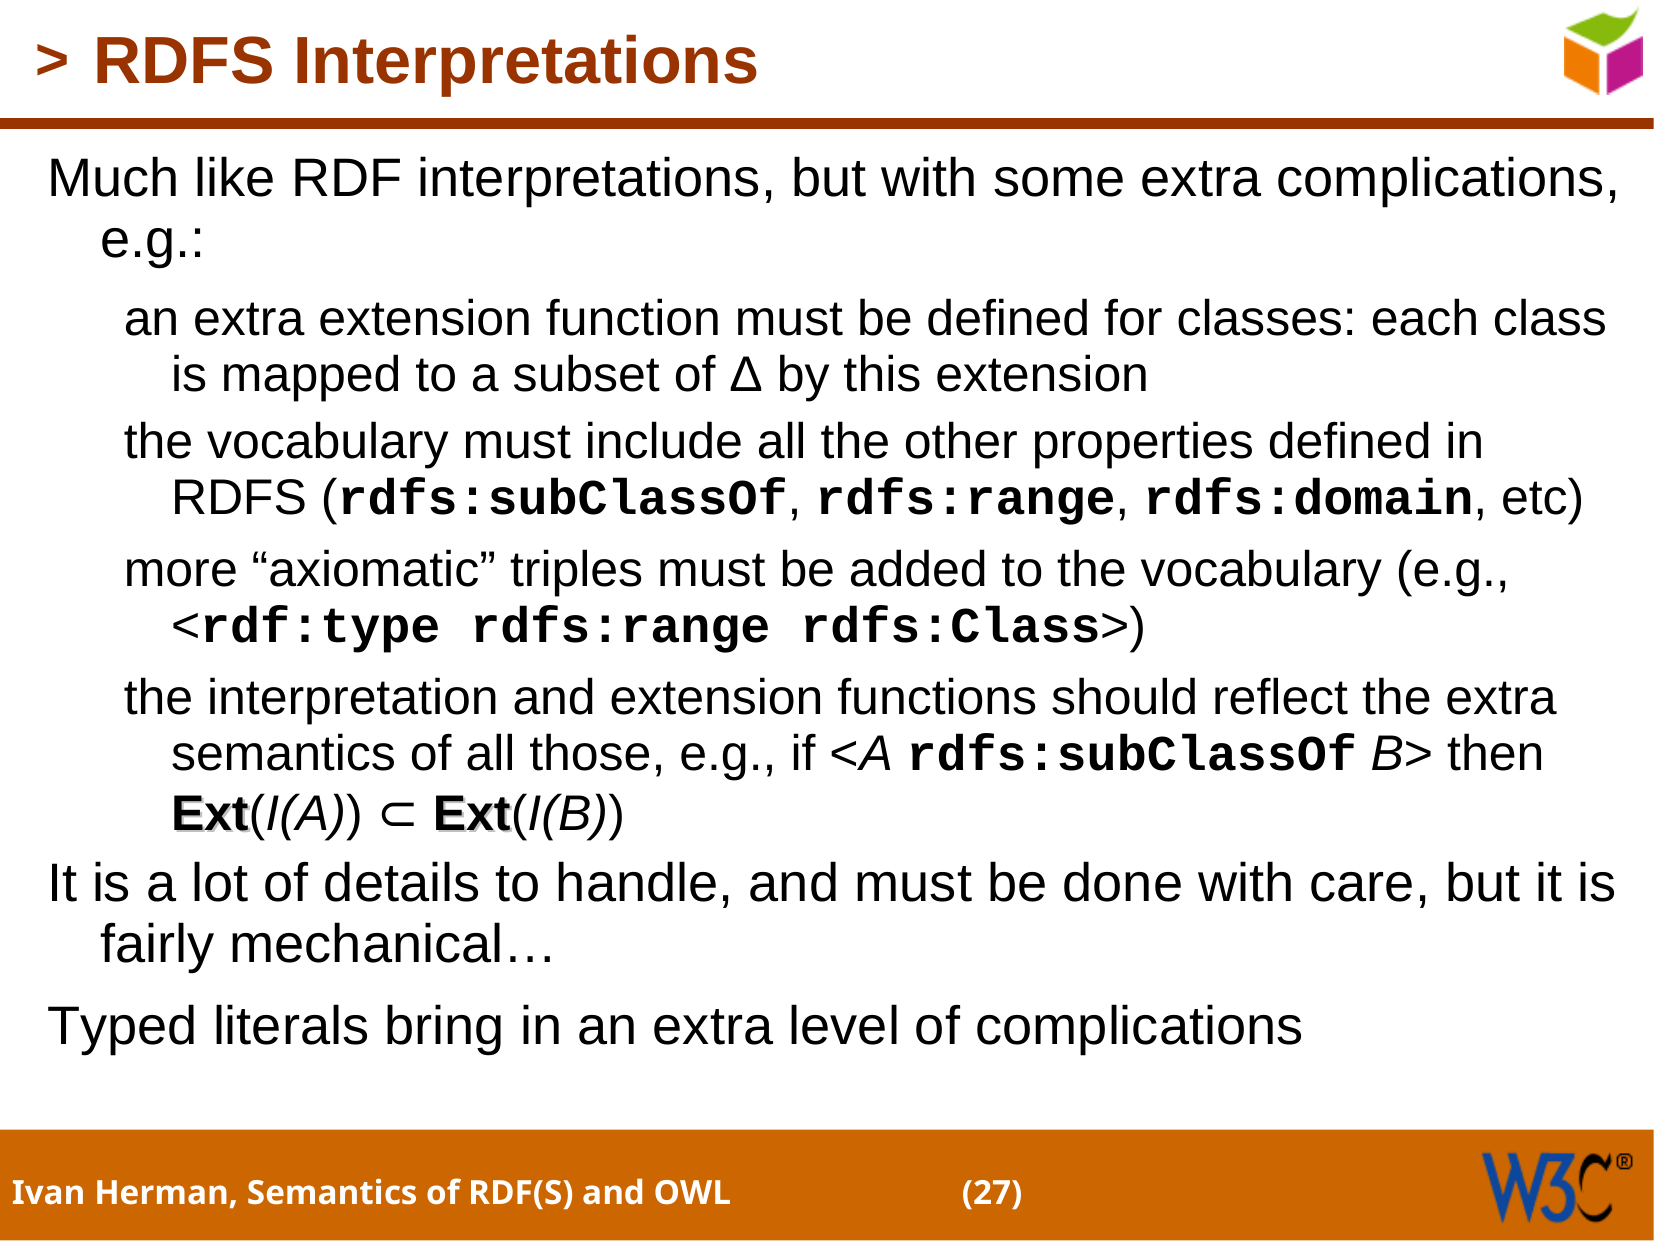

# RDFS Interpretations
Much like RDF interpretations, but with some extra complications, e.g.:
an extra extension function must be defined for classes: each class is mapped to a subset of Δ by this extension
the vocabulary must include all the other properties defined in RDFS (rdfs:subClassOf, rdfs:range, rdfs:domain, etc)
more “axiomatic” triples must be added to the vocabulary (e.g., <rdf:type rdfs:range rdfs:Class>)
the interpretation and extension functions should reflect the extra semantics of all those, e.g., if <A rdfs:subClassOf B> then Ext(I(A)) ⊂ Ext(I(B))
It is a lot of details to handle, and must be done with care, but it is fairly mechanical…
Typed literals bring in an extra level of complications